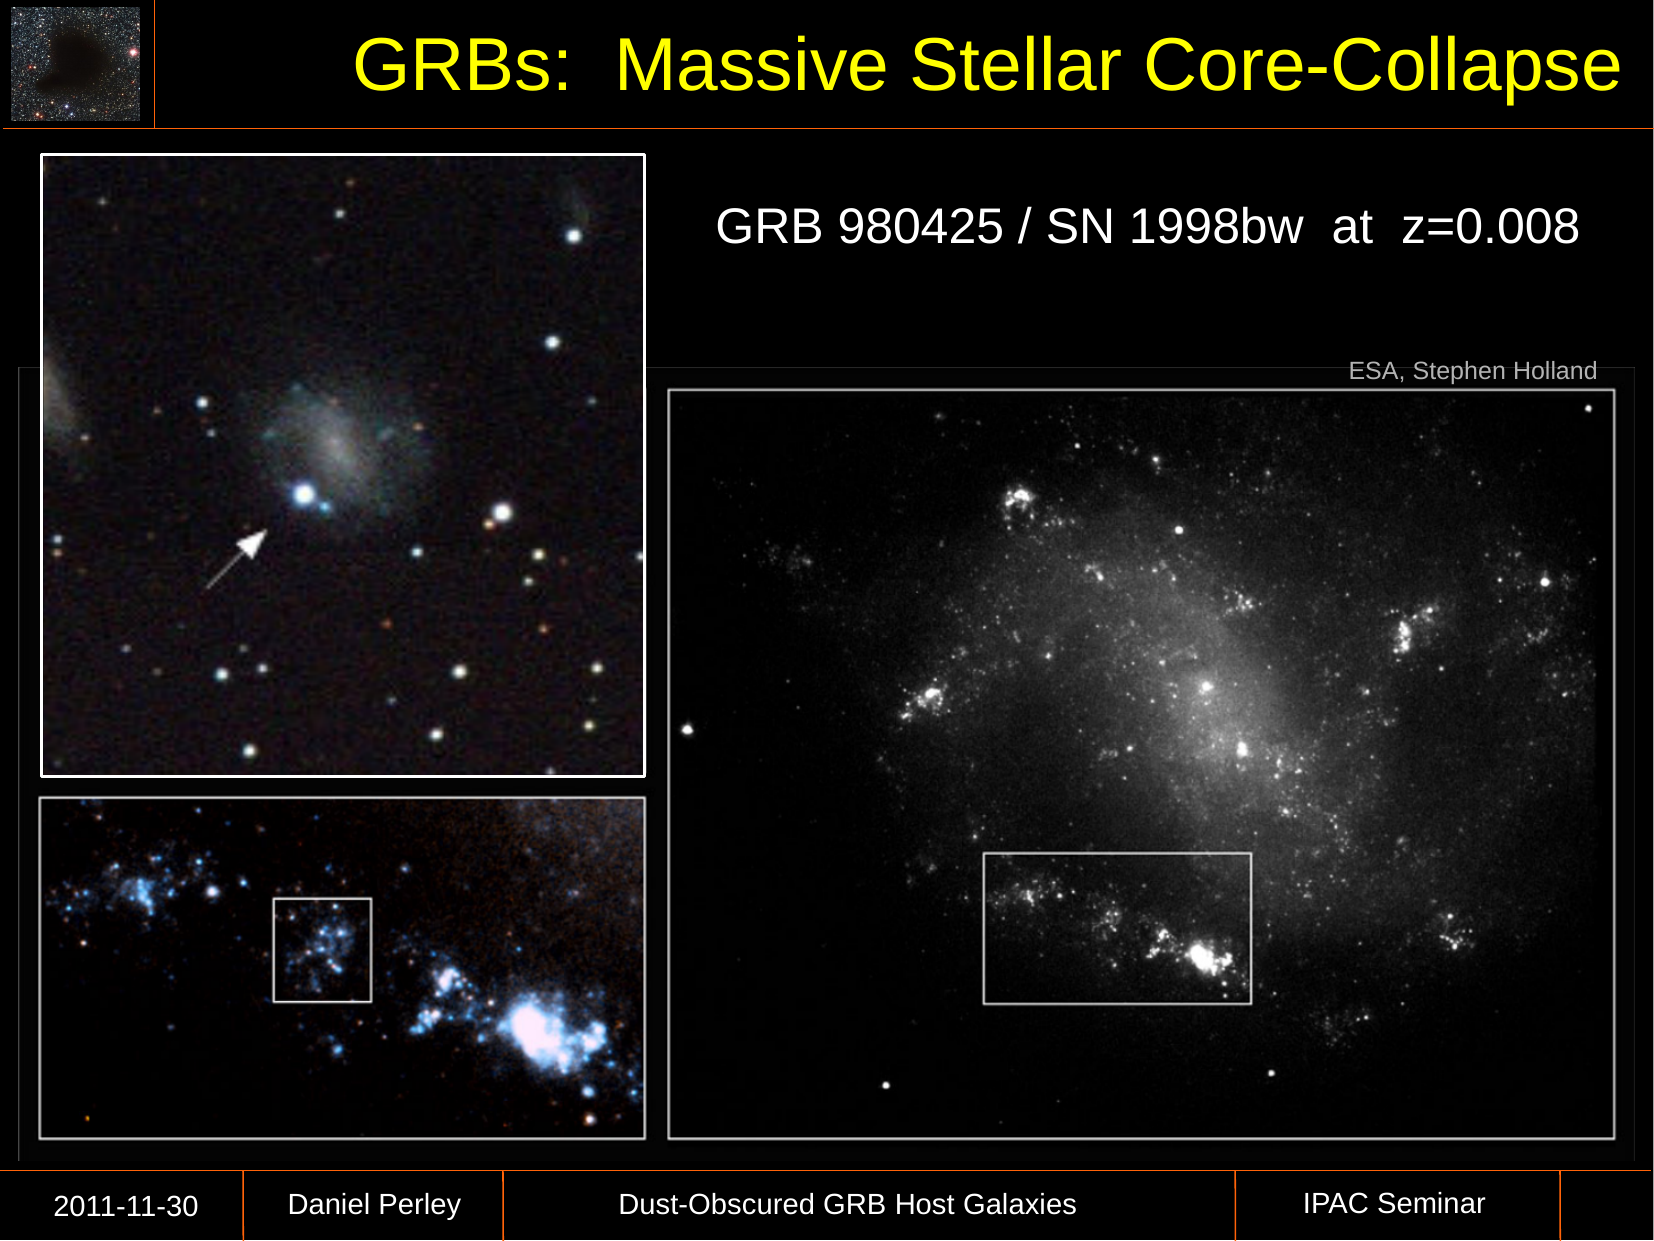

# GRBs: Massive Stellar Core-Collapse
GRB 980425 / SN 1998bw at z=0.008
ESA, Stephen Holland
2011-11-30